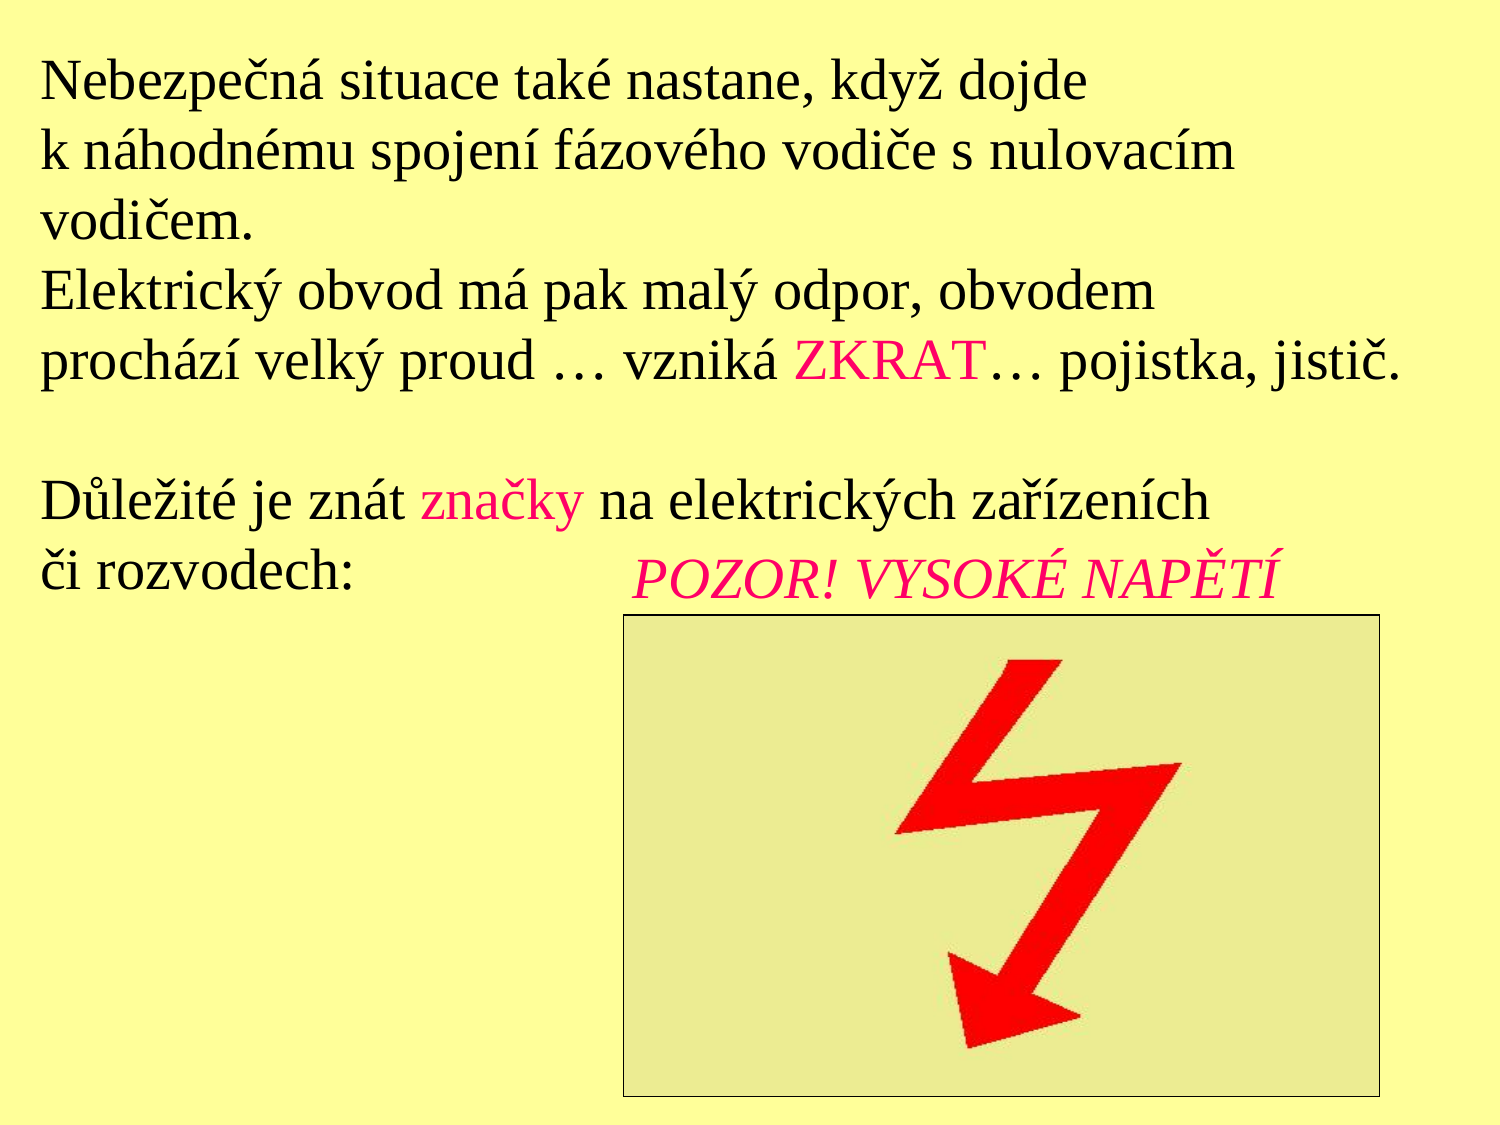

Nebezpečná situace také nastane, když dojde
k náhodnému spojení fázového vodiče s nulovacím
vodičem.
Elektrický obvod má pak malý odpor, obvodem
prochází velký proud … vzniká ZKRAT… pojistka, jistič.
Důležité je znát značky na elektrických zařízeních
či rozvodech:
POZOR! VYSOKÉ NAPĚTÍ